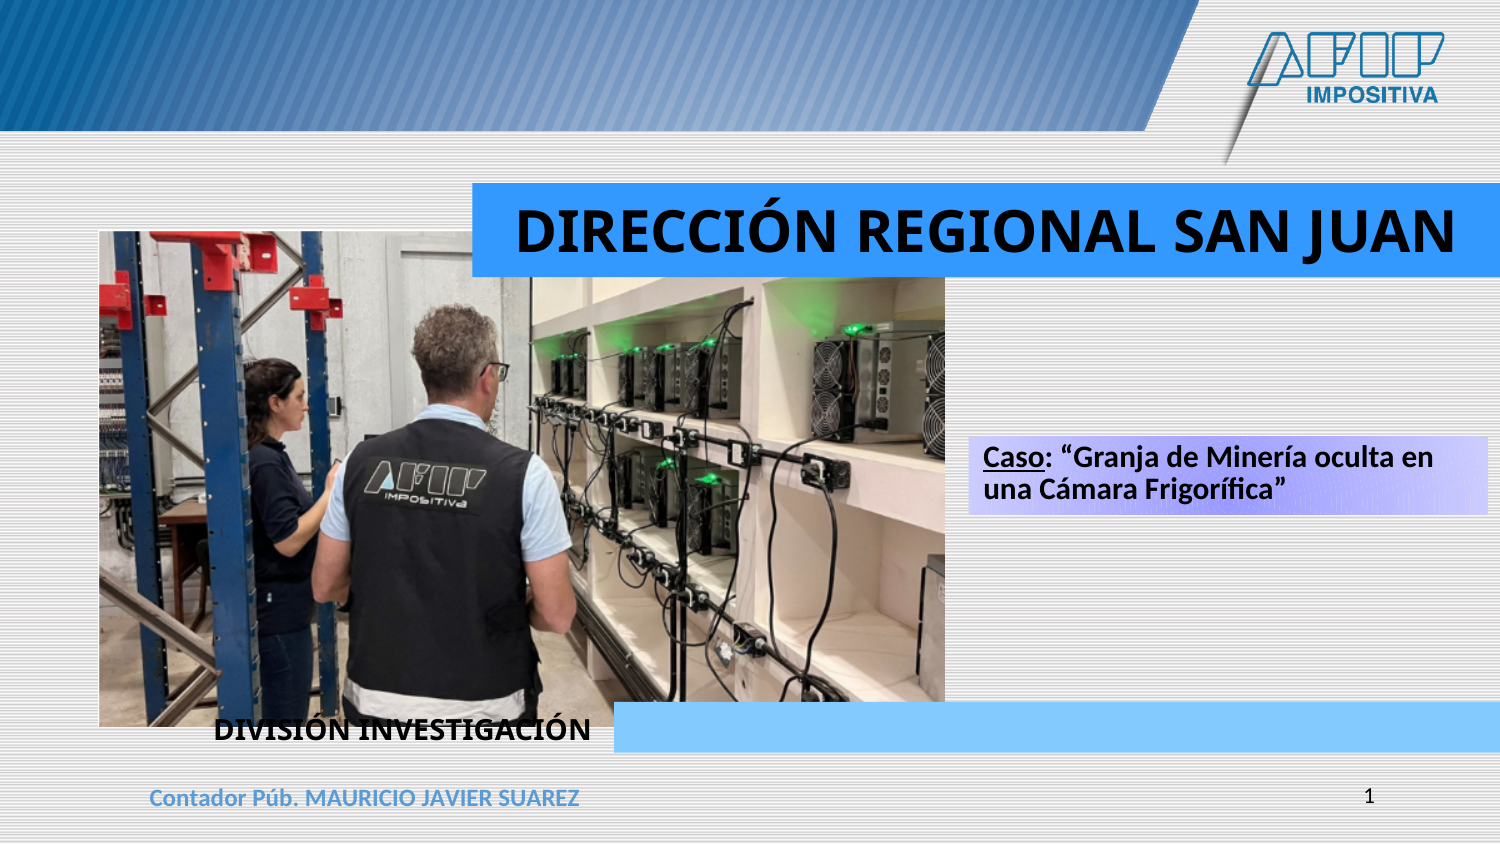

DIRECCIÓN REGIONAL SAN JUAN
Caso: “Granja de Minería oculta en una Cámara Frigorífica”
DIVISIÓN INVESTIGACIÓN
Contador Púb. MAURICIO JAVIER SUAREZ